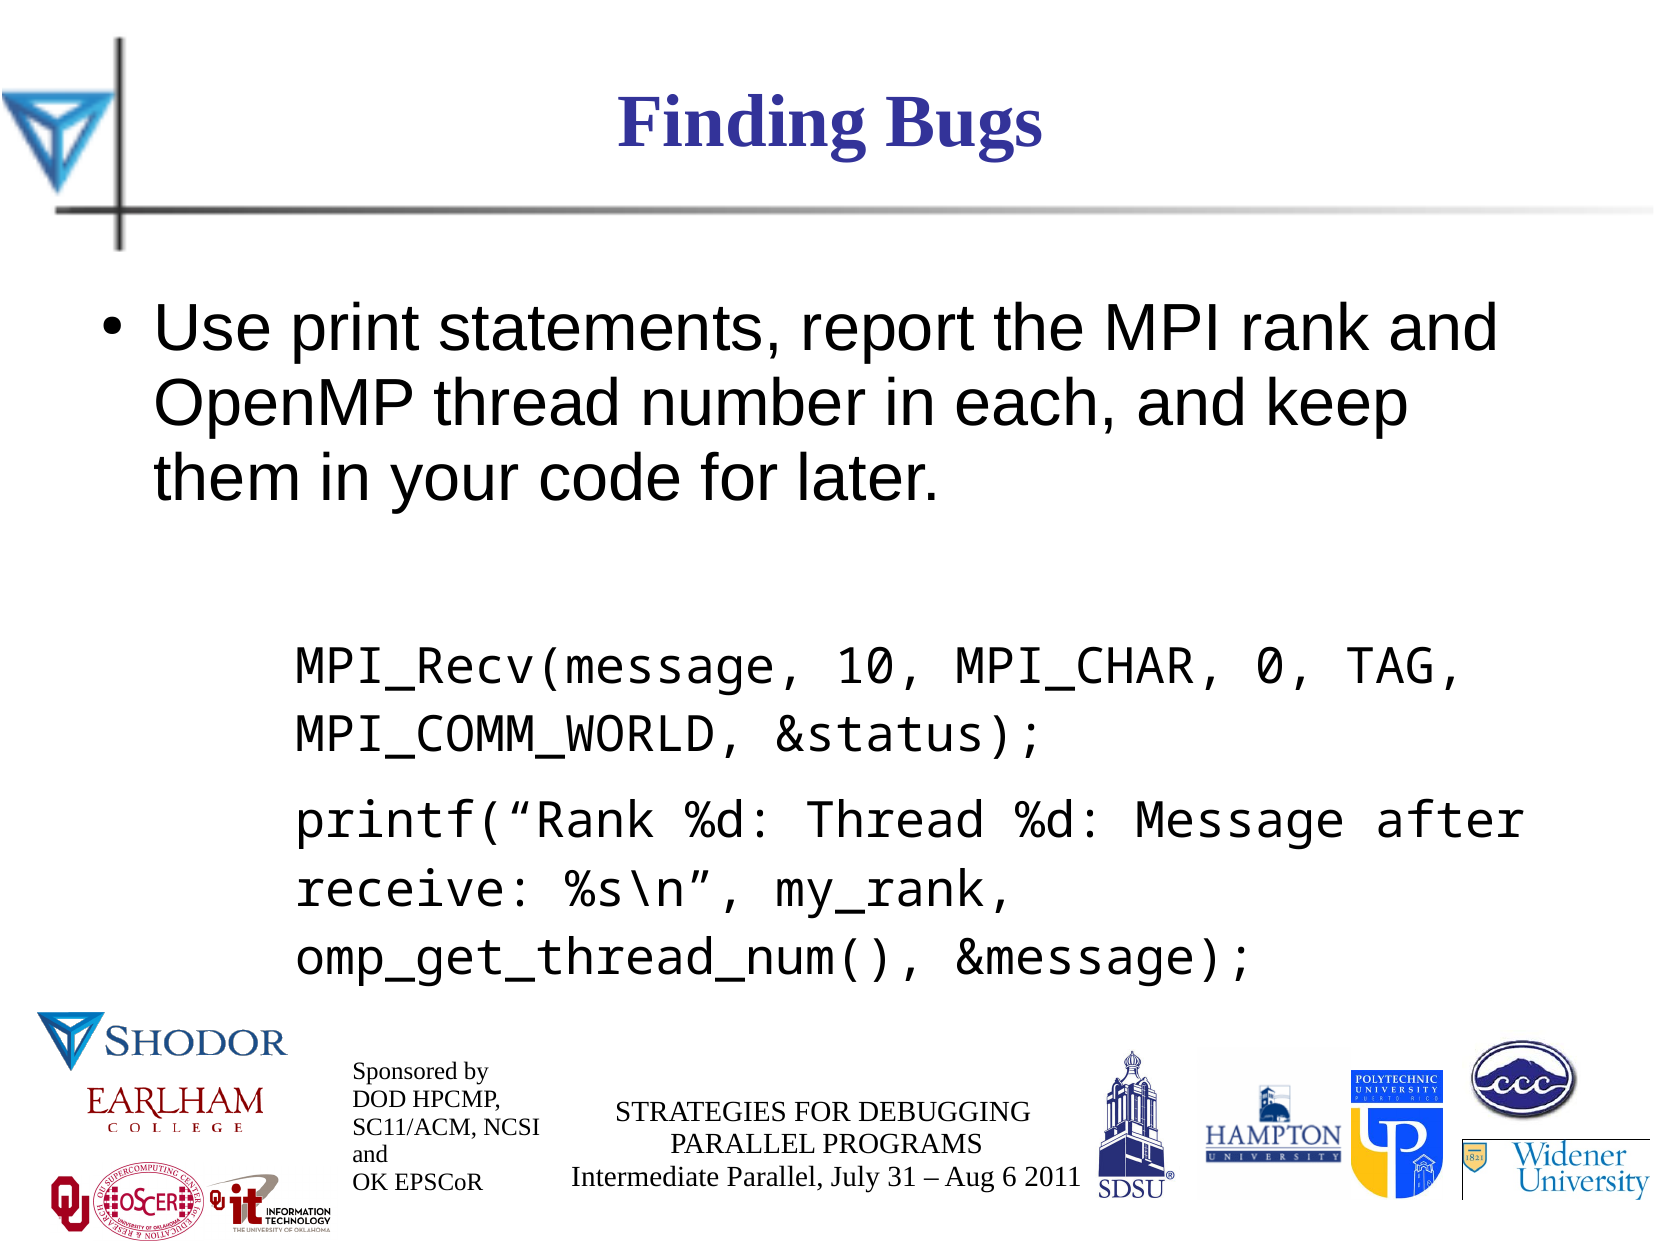

# Finding Bugs
Use print statements, report the MPI rank and OpenMP thread number in each, and keep them in your code for later.
MPI_Recv(message, 10, MPI_CHAR, 0, TAG, MPI_COMM_WORLD, &status);
printf(“Rank %d: Thread %d: Message after receive: %s\n”, my_rank, omp_get_thread_num(), &message);
Sponsored by DOD HPCMP, SC11/ACM, NCSI and
OK EPSCoR
STRATEGIES FOR DEBUGGING
PARALLEL PROGRAMS
Intermediate Parallel, July 31 – Aug 6 2011